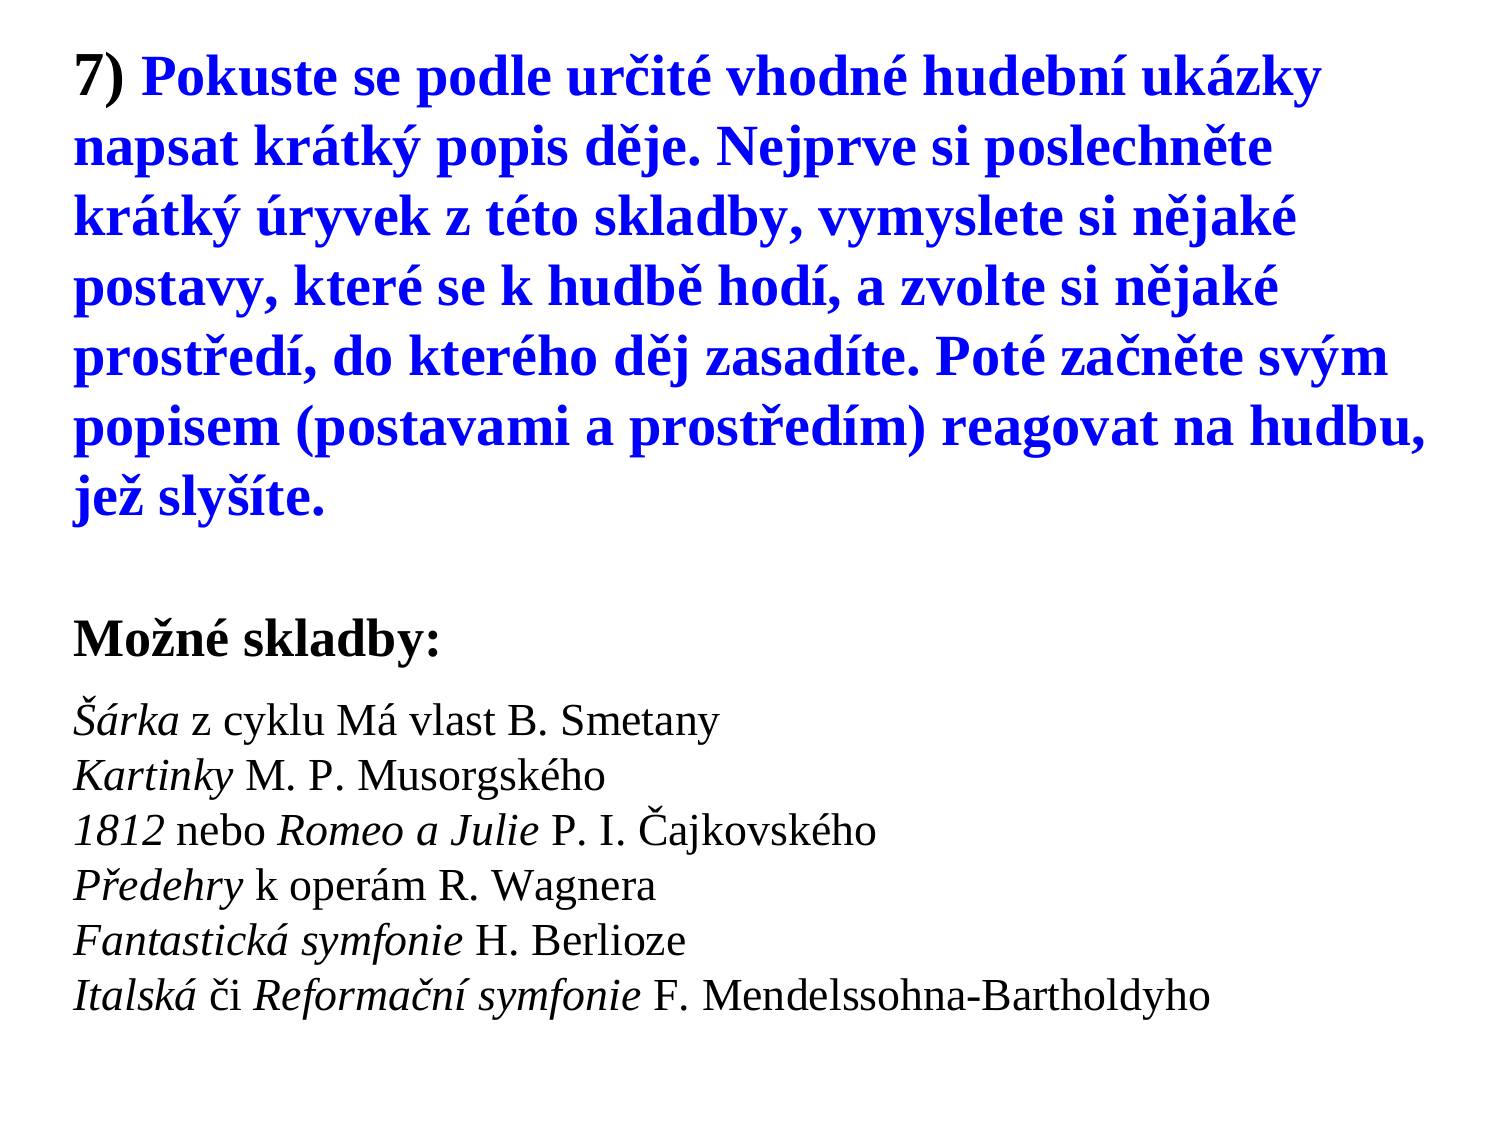

7) Pokuste se podle určité vhodné hudební ukázky
napsat krátký popis děje. Nejprve si poslechněte
krátký úryvek z této skladby, vymyslete si nějaké
postavy, které se k hudbě hodí, a zvolte si nějaké prostředí, do kterého děj zasadíte. Poté začněte svým popisem (postavami a prostředím) reagovat na hudbu, jež slyšíte.
Možné skladby:
Šárka z cyklu Má vlast B. Smetany
Kartinky M. P. Musorgského
1812 nebo Romeo a Julie P. I. Čajkovského
Předehry k operám R. Wagnera
Fantastická symfonie H. Berlioze
Italská či Reformační symfonie F. Mendelssohna-Bartholdyho